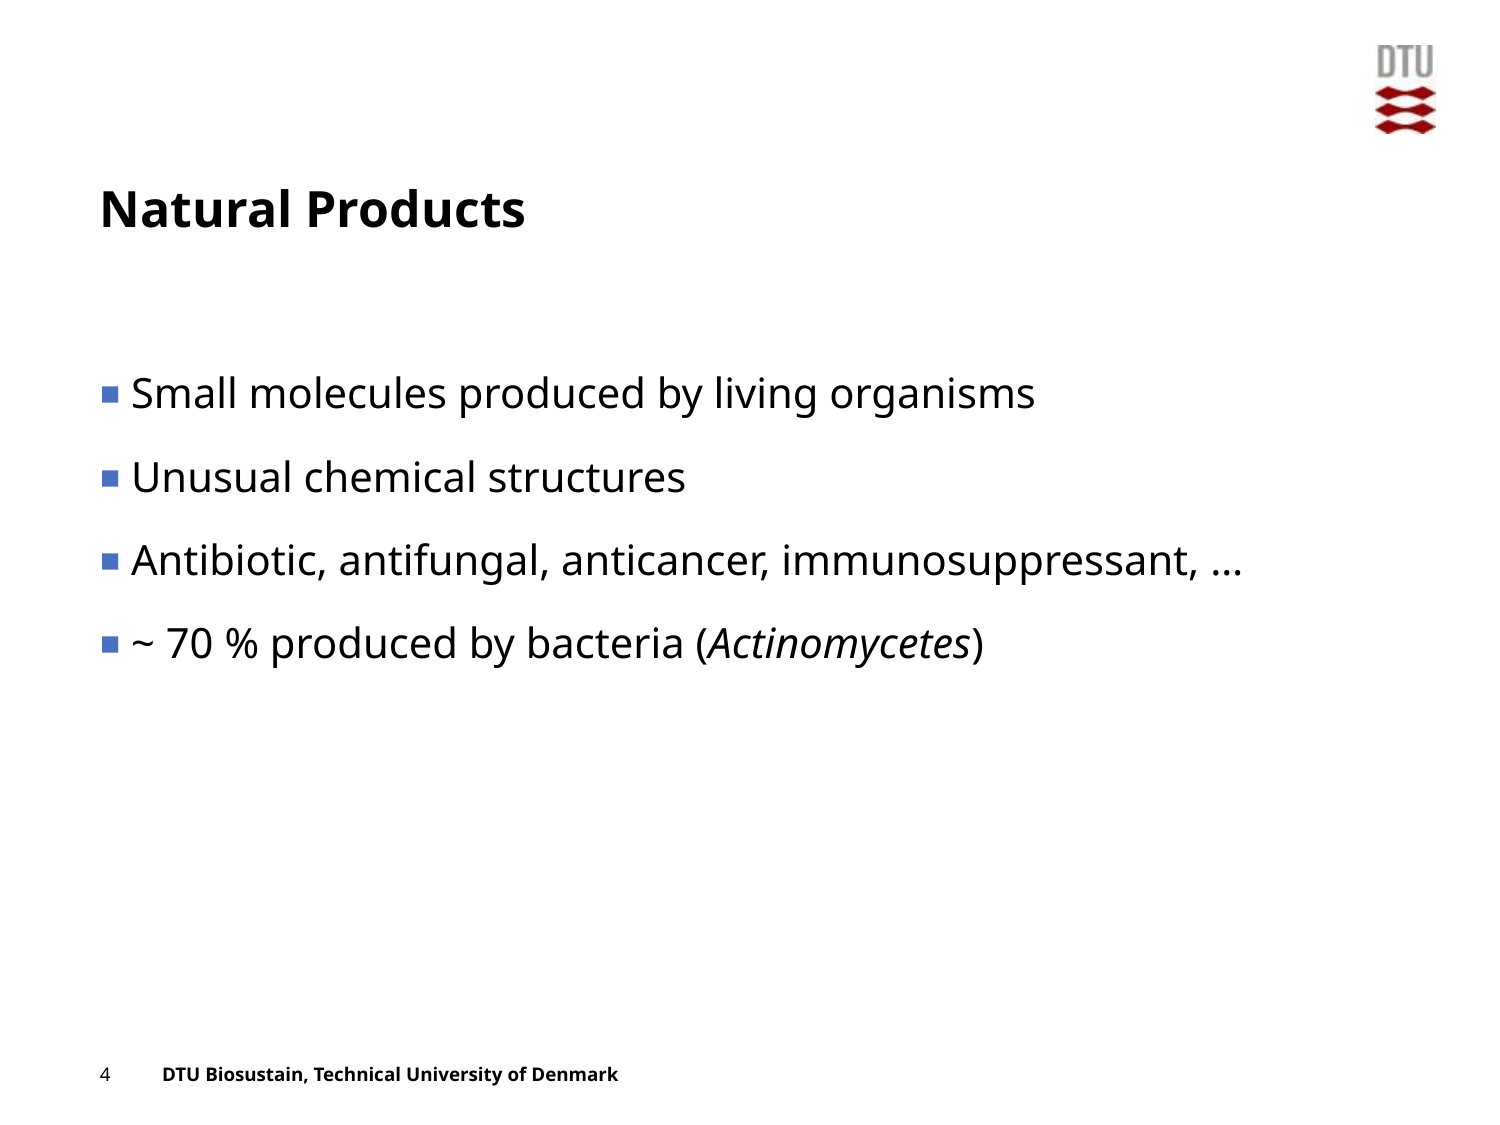

# Natural Products
Small molecules produced by living organisms
Unusual chemical structures
Antibiotic, antifungal, anticancer, immunosuppressant, …
~ 70 % produced by bacteria (Actinomycetes)